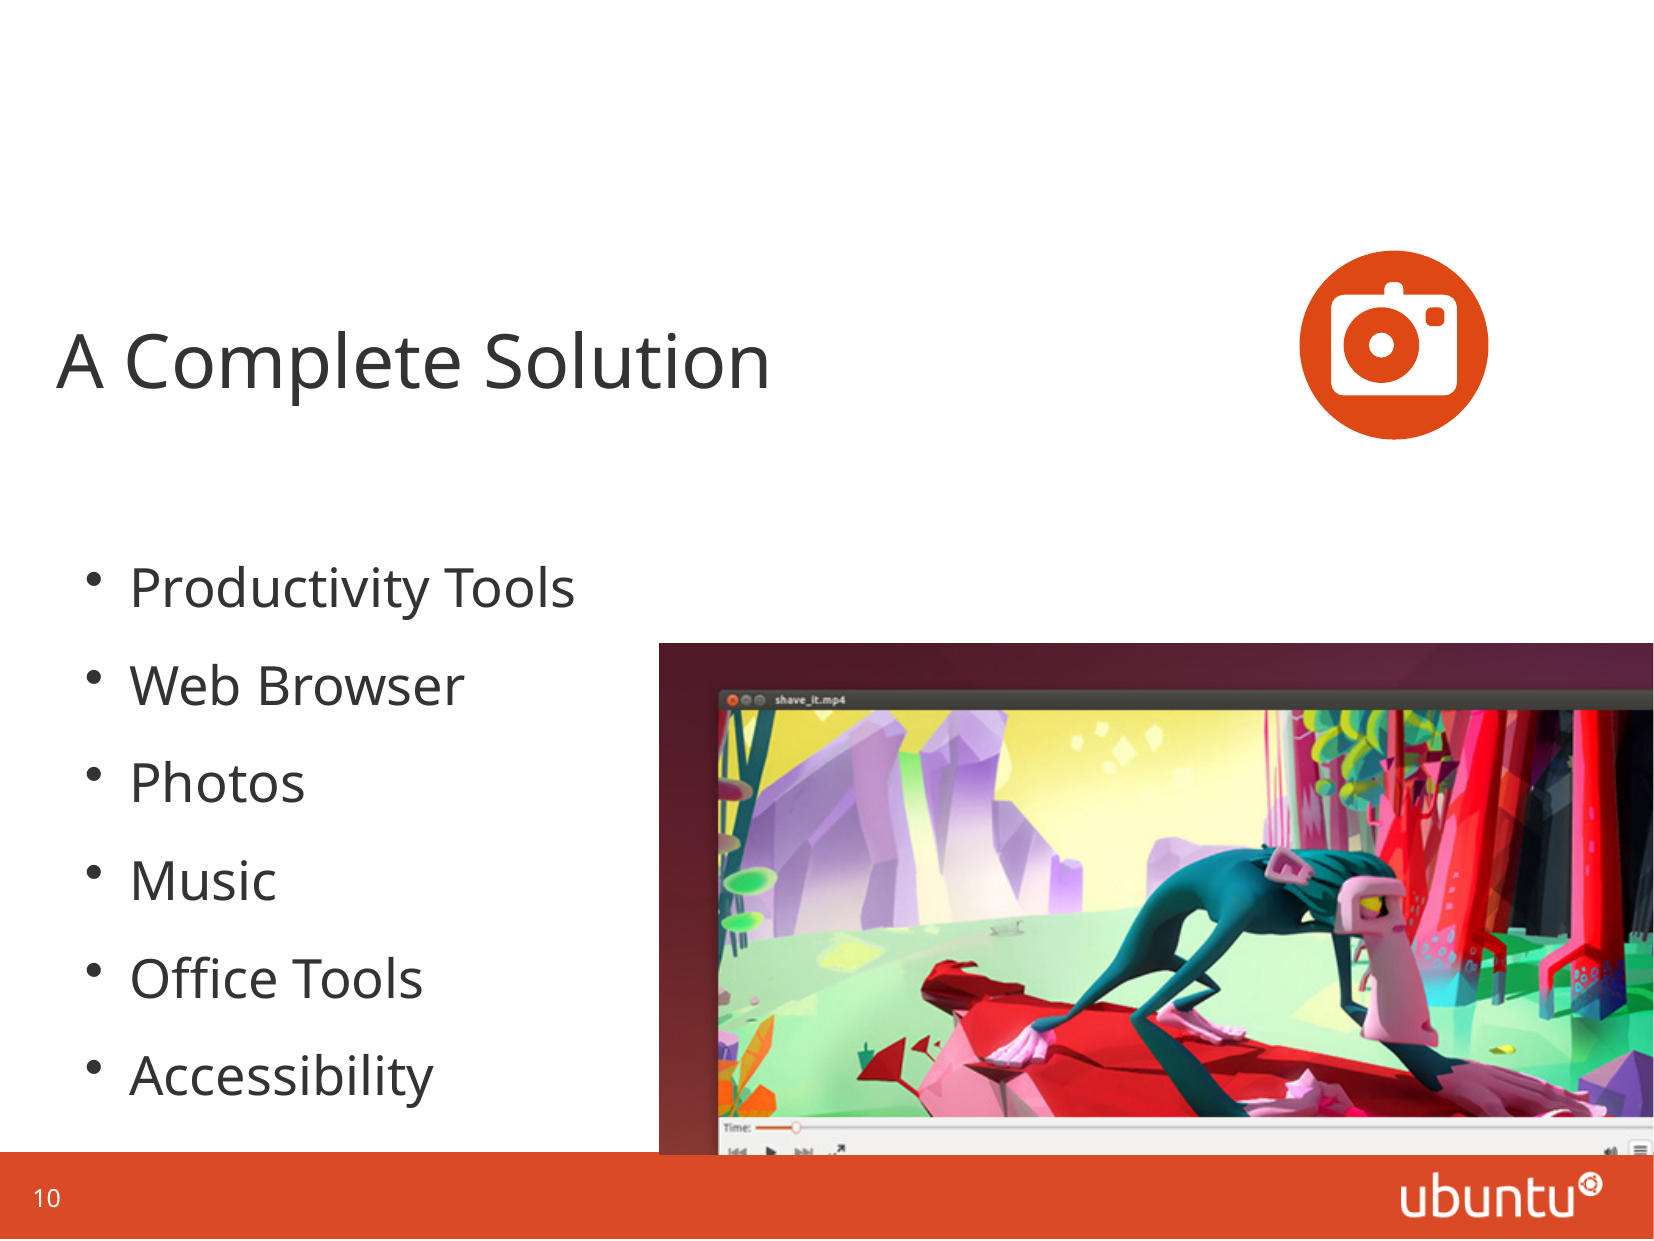

# A Complete Solution
Productivity Tools
Web Browser
Photos
Music
Office Tools
Accessibility